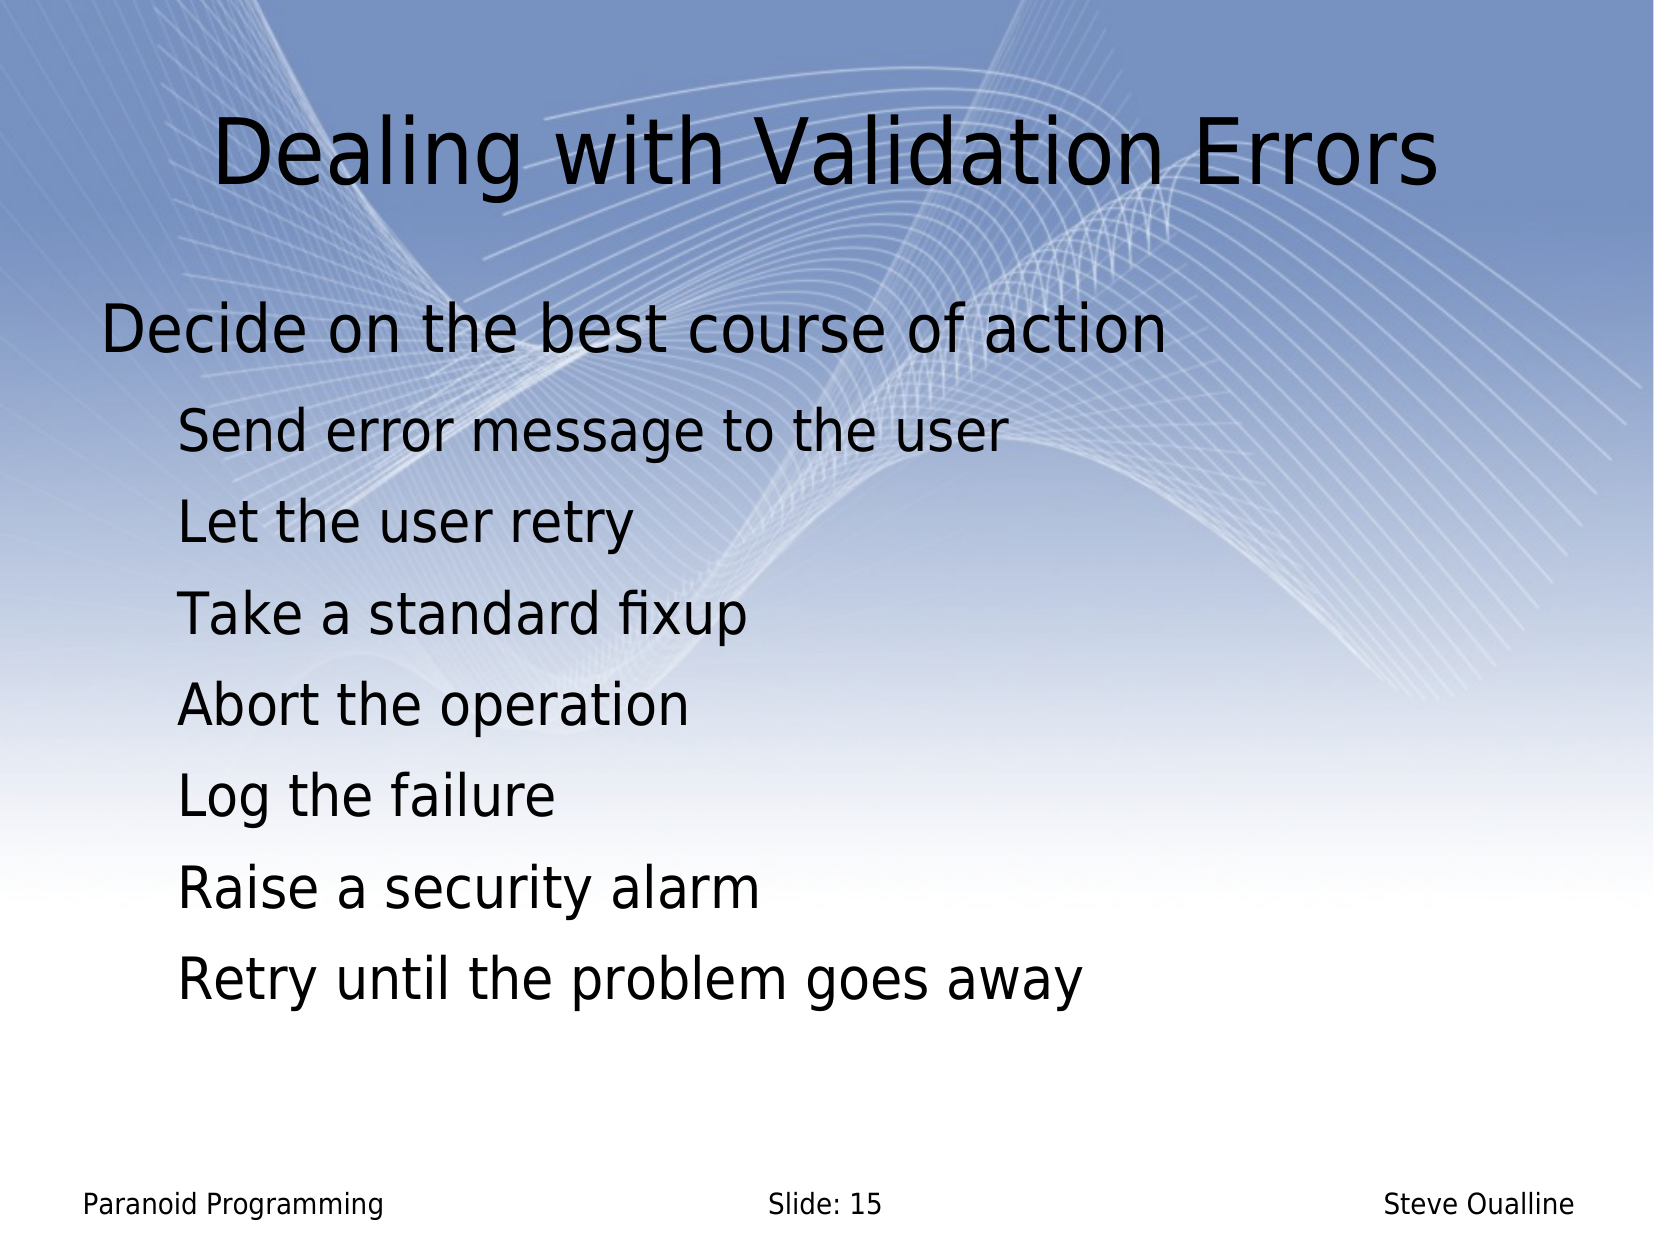

# Dealing with Validation Errors
Decide on the best course of action
Send error message to the user
Let the user retry
Take a standard fixup
Abort the operation
Log the failure
Raise a security alarm
Retry until the problem goes away
Paranoid Programming
Steve Oualline
15